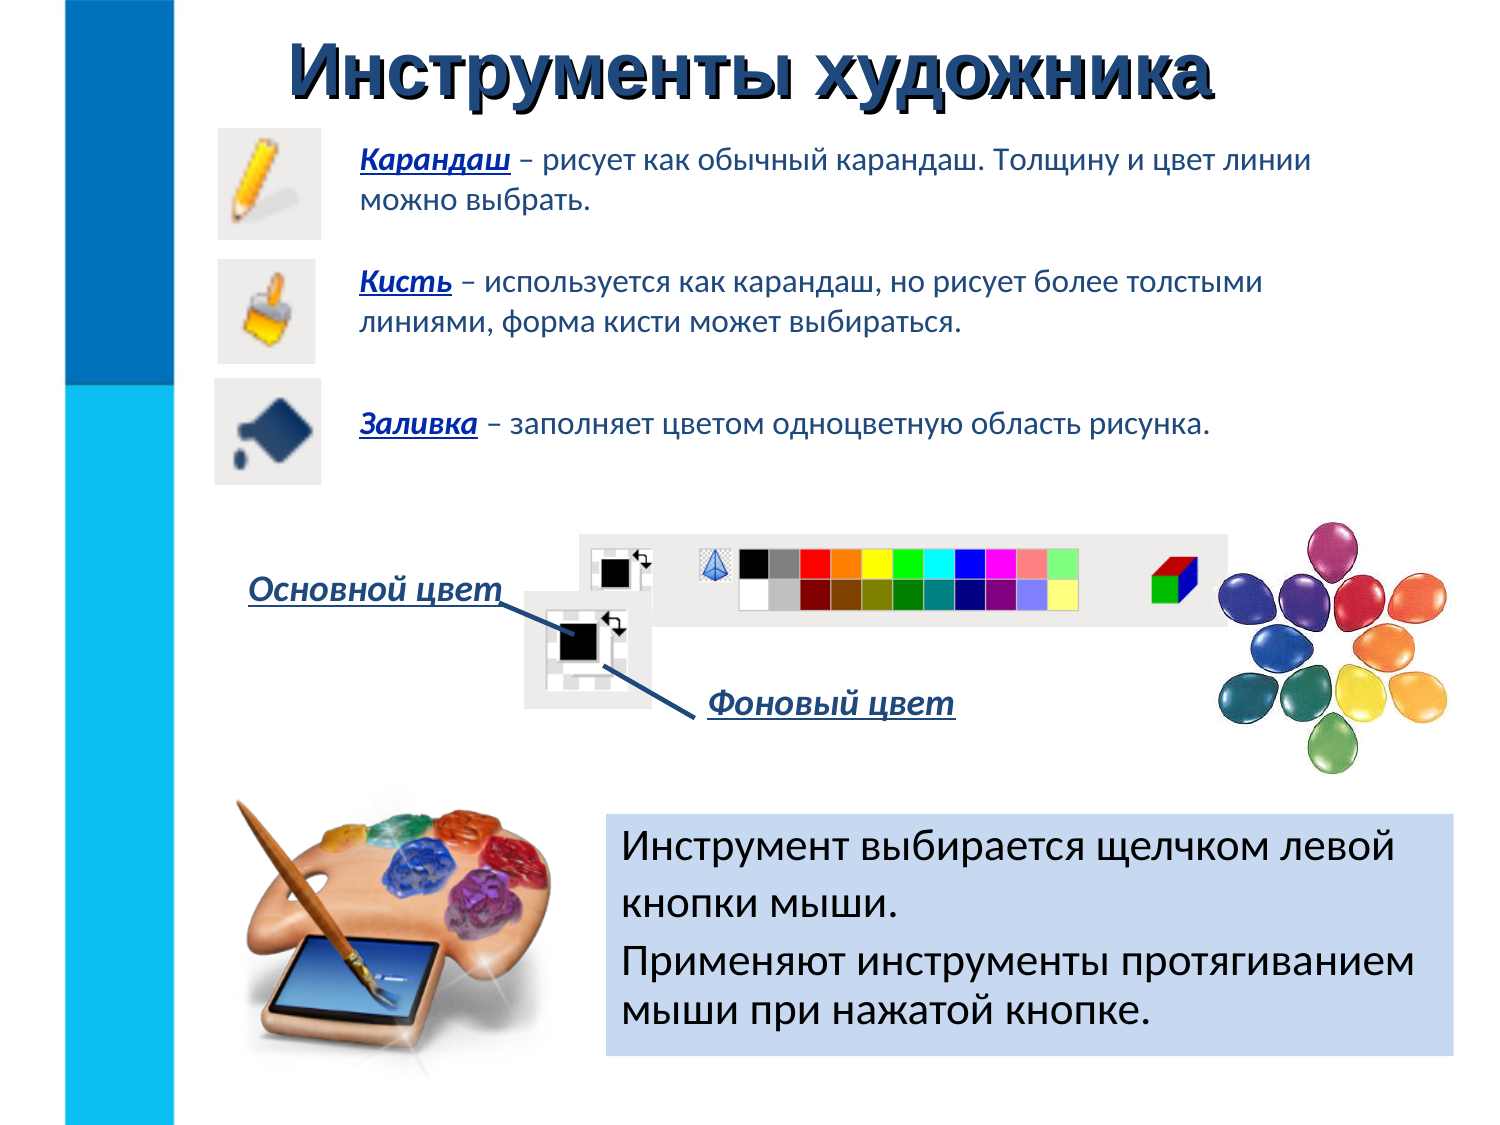

# Инструменты художника
Карандаш – рисует как обычный карандаш. Толщину и цвет линии можно выбрать.
Кисть – используется как карандаш, но рисует более толстыми линиями, форма кисти может выбираться.
Заливка – заполняет цветом одноцветную область рисунка.
Основной цвет
Фоновый цвет
Инструмент выбирается щелчком левой
кнопки мыши.
Применяют инструменты протягиванием мыши при нажатой кнопке.